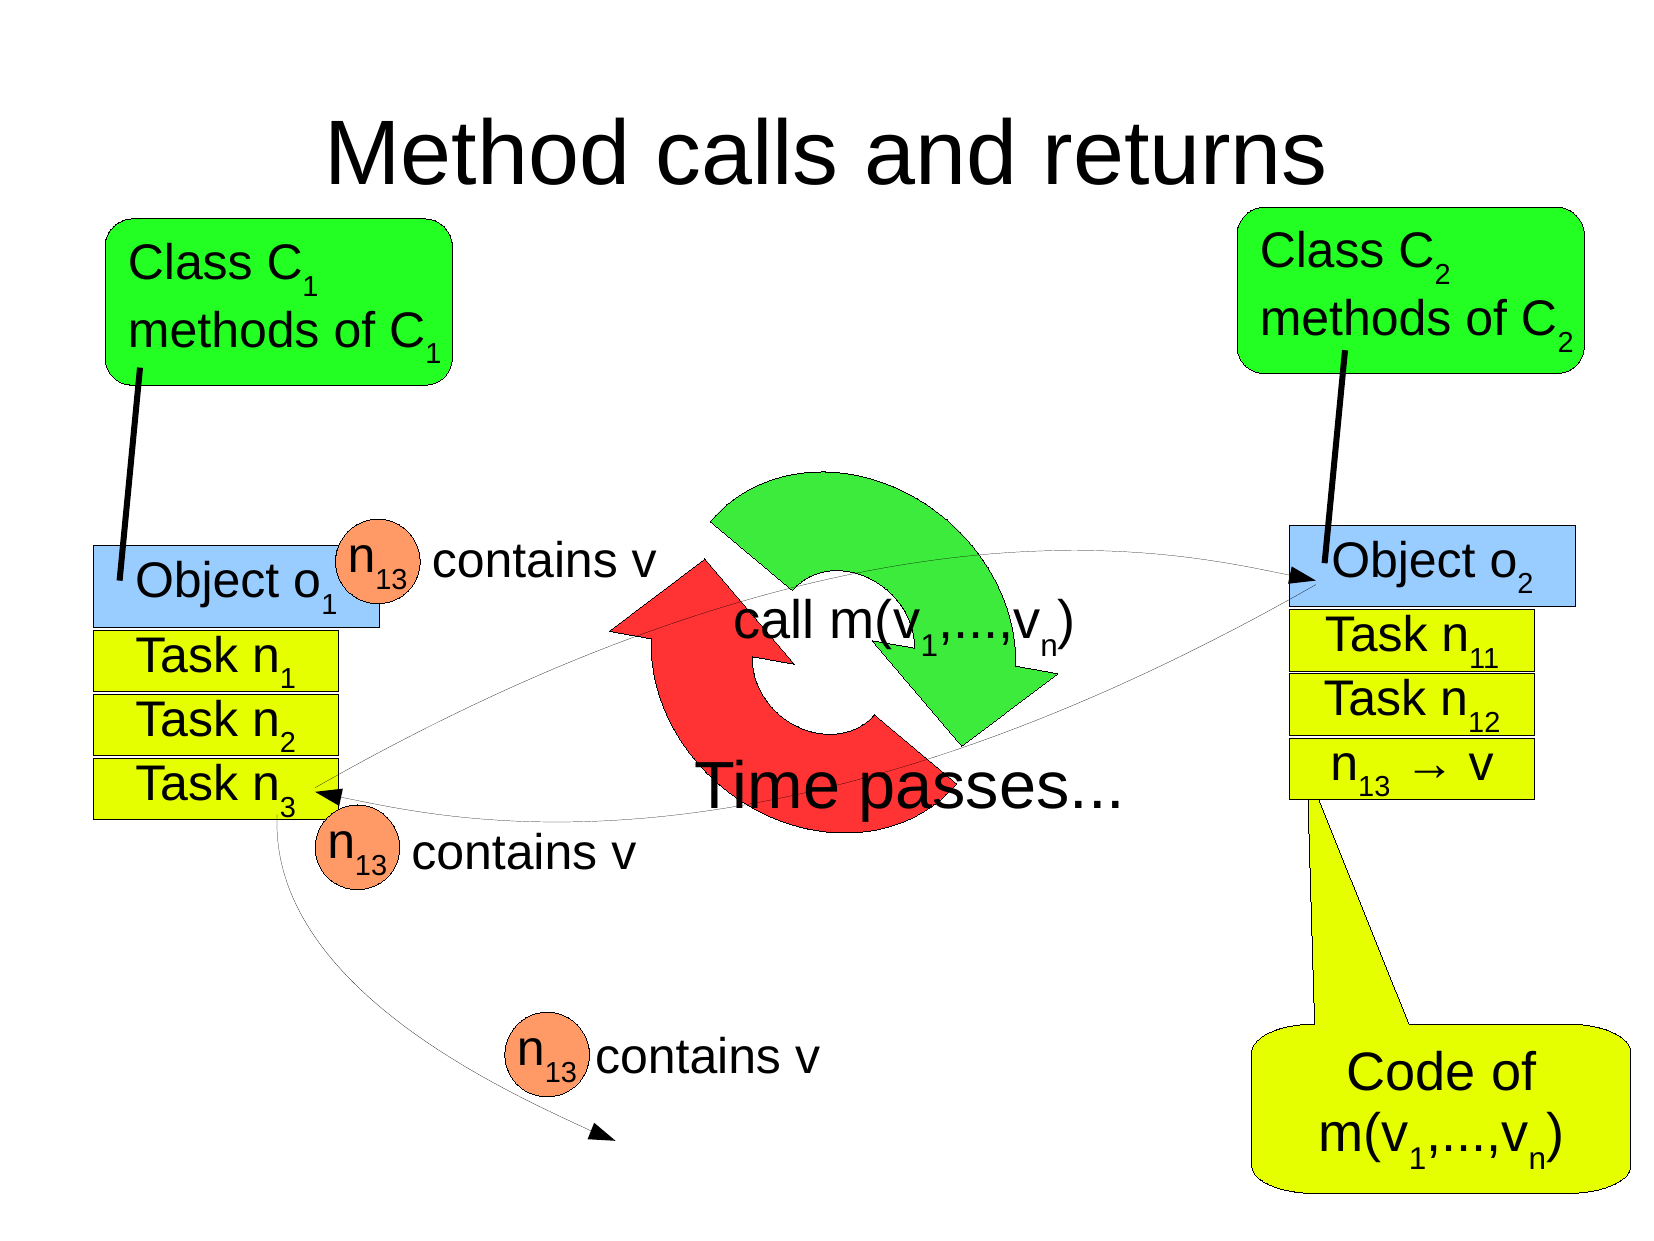

# Method calls and returns
Class C2
methods of C2
Class C1
methods of C1
n13
contains v
Object o2
Object o1
call m(v1,...,vn)
Task n11
Task n1
Task n12
Task n2
Task n13
n13 → v
Time passes...
Task n3
n13
contains v
n13
contains v
Code of
m(v1,...,vn)